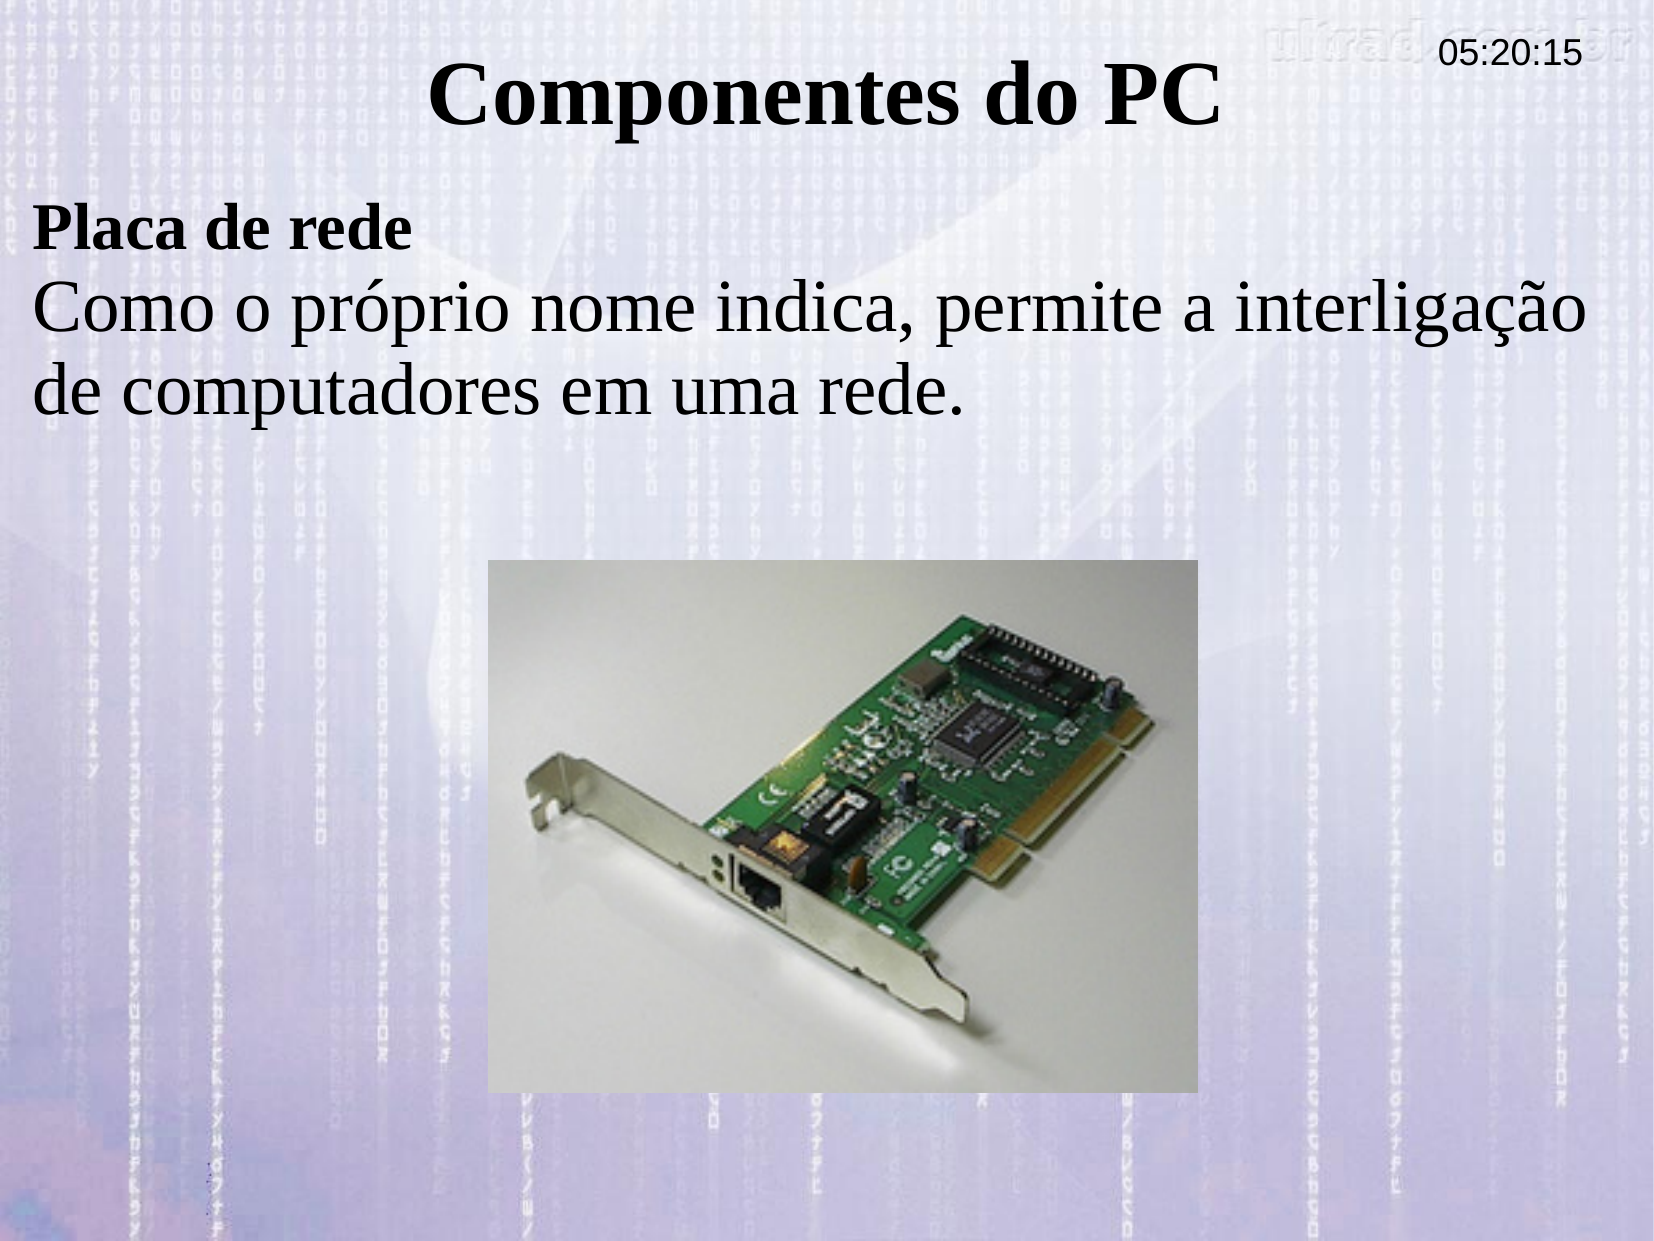

01:59:08
Componentes do PC
Placa de rede
Como o próprio nome indica, permite a interligação de computadores em uma rede.